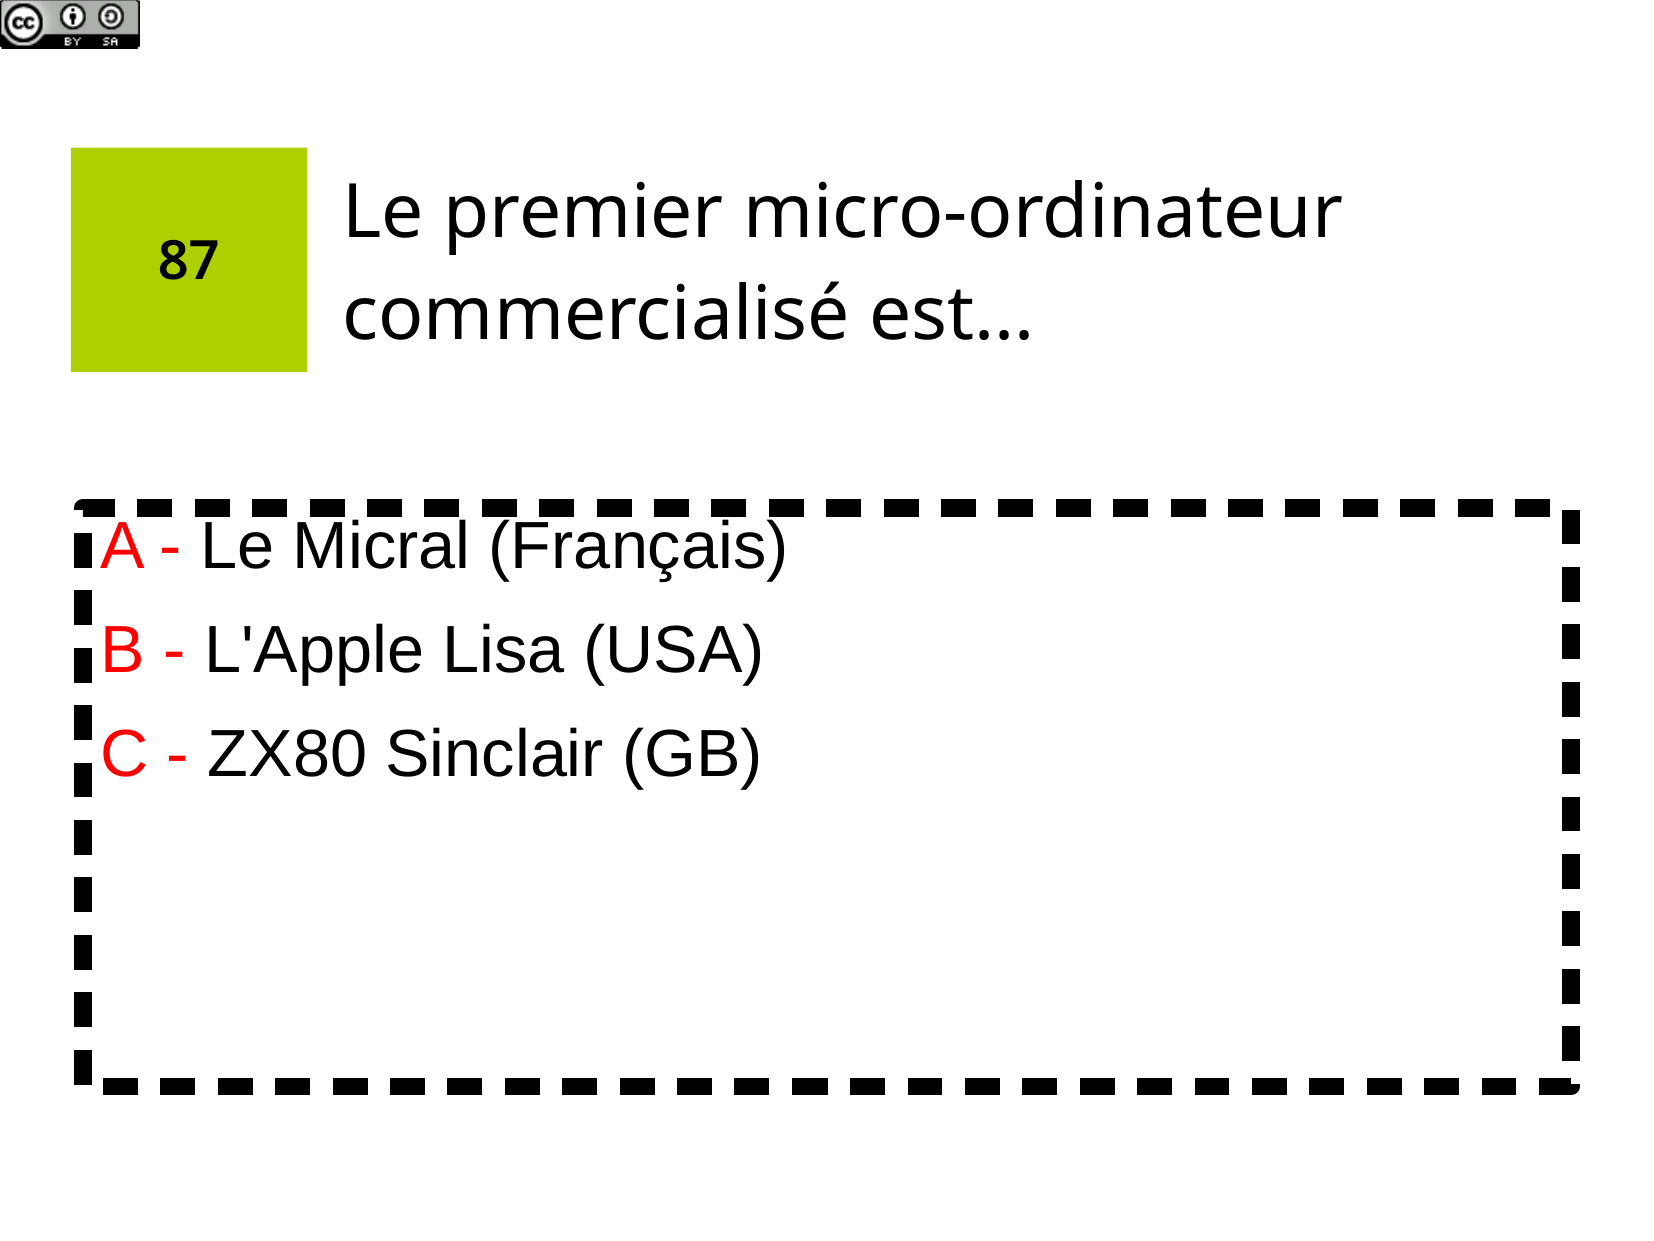

# Le premier micro-ordinateur commercialisé est...
87
Le Micral (Français)
L'Apple Lisa (USA)
ZX80 Sinclair (GB)